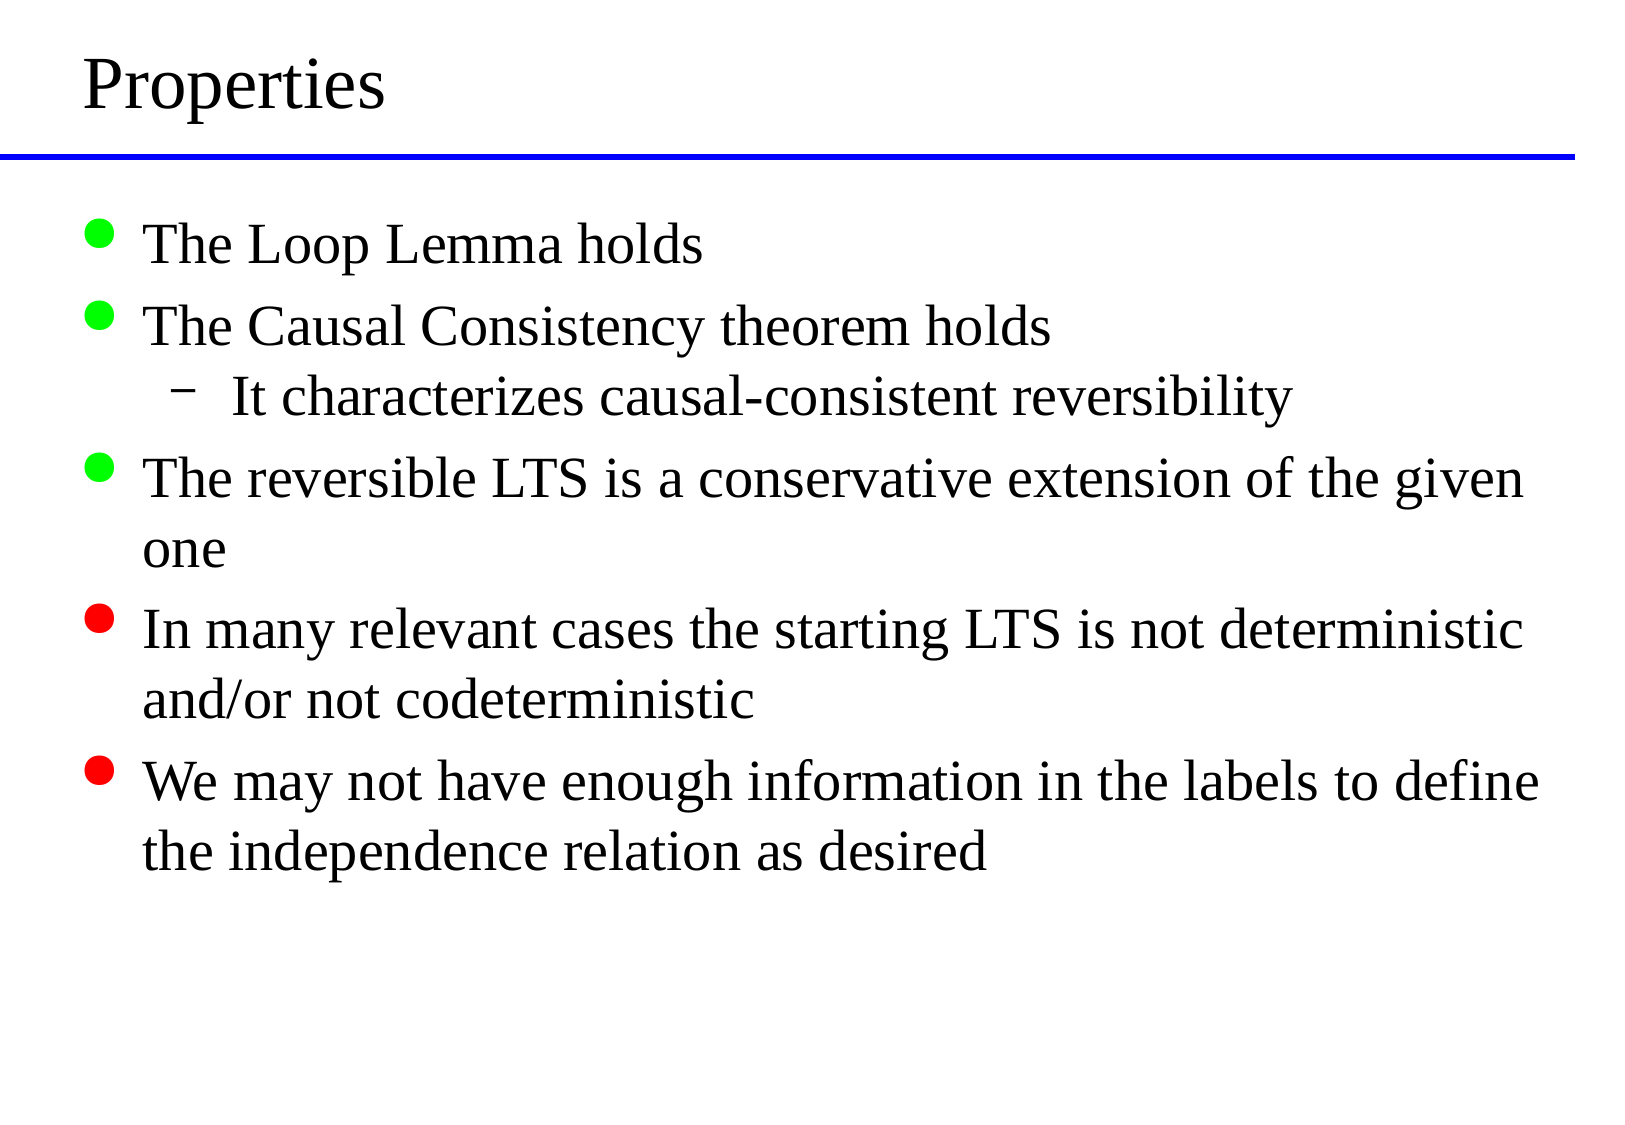

# Properties
The Loop Lemma holds
The Causal Consistency theorem holds
It characterizes causal-consistent reversibility
The reversible LTS is a conservative extension of the given one
In many relevant cases the starting LTS is not deterministic and/or not codeterministic
We may not have enough information in the labels to define the independence relation as desired